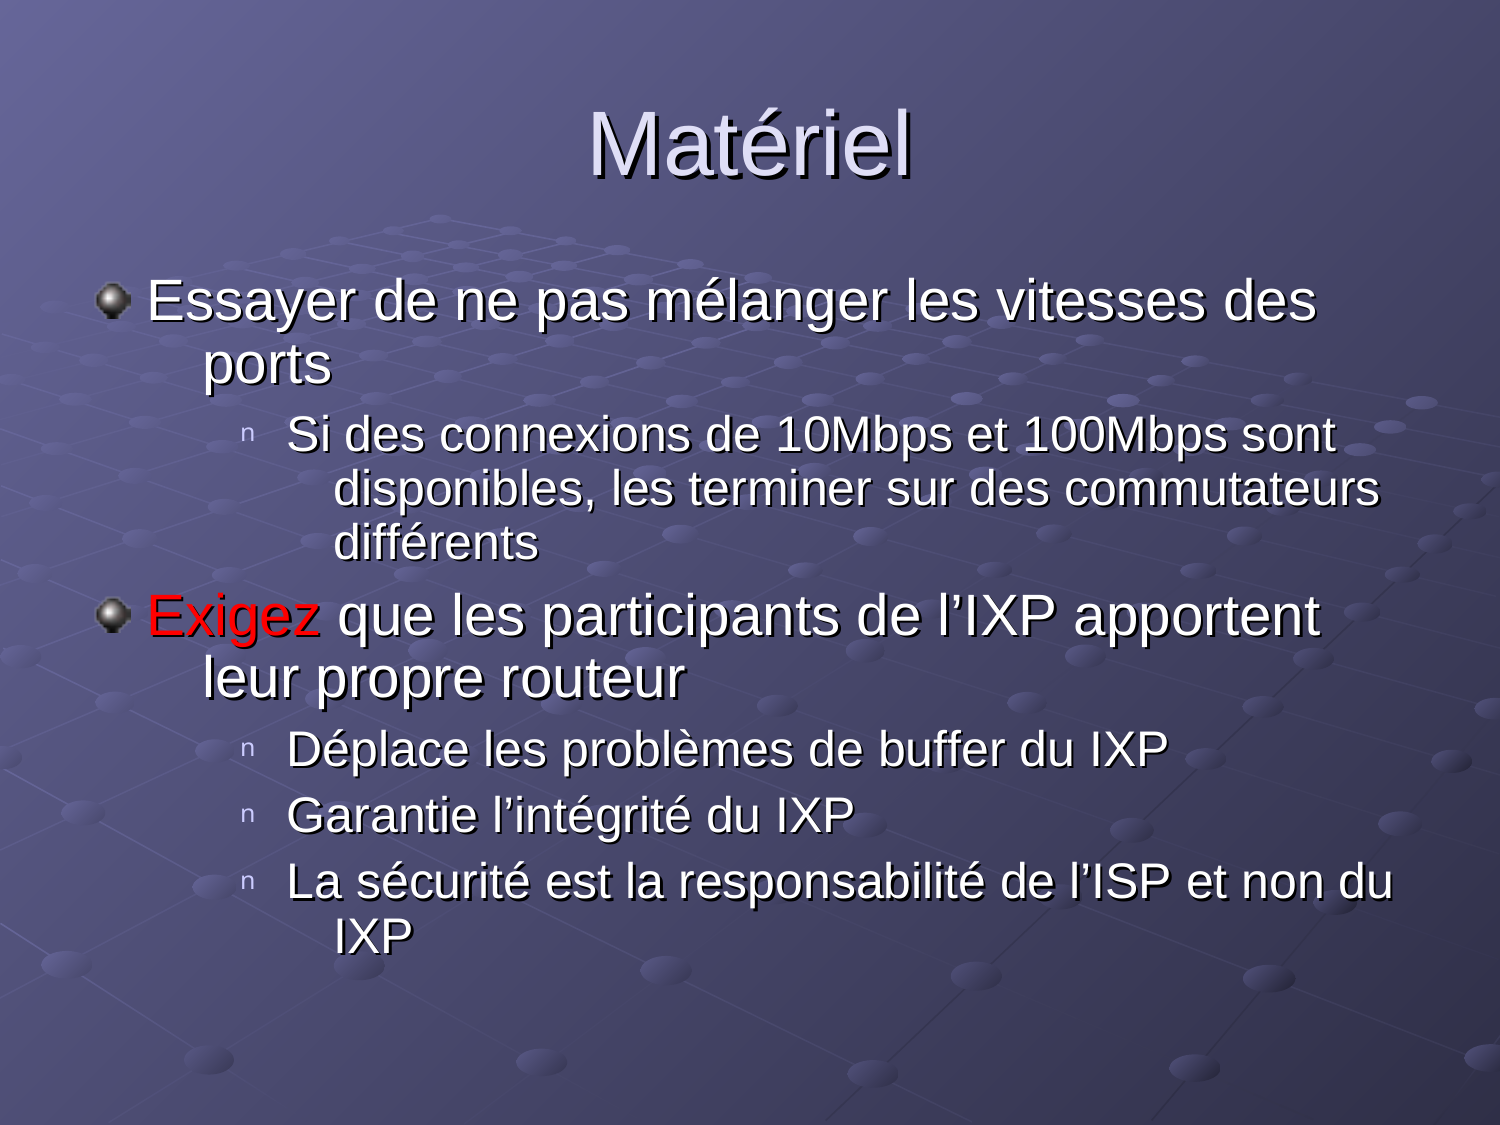

# Matériel
Essayer de ne pas mélanger les vitesses des ports
Si des connexions de 10Mbps et 100Mbps sont disponibles, les terminer sur des commutateurs différents
Exigez que les participants de l’IXP apportent leur propre routeur
Déplace les problèmes de buffer du IXP
Garantie l’intégrité du IXP
La sécurité est la responsabilité de l’ISP et non du IXP